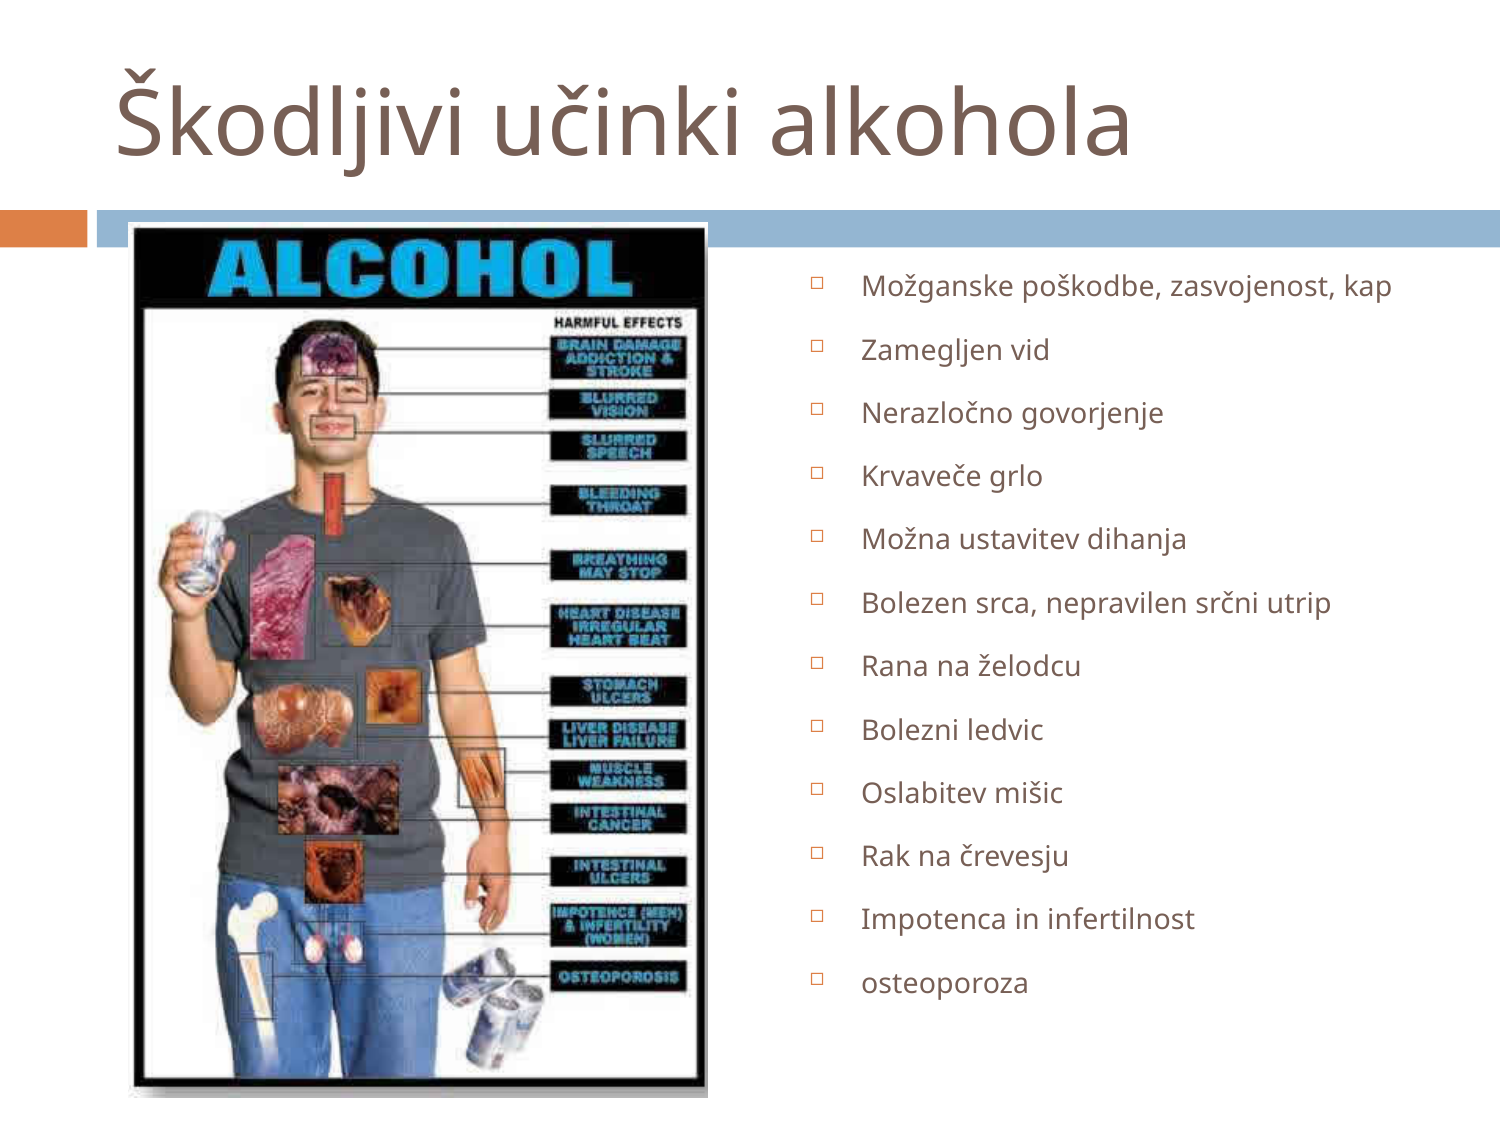

# Škodljivi učinki alkohola
Možganske poškodbe, zasvojenost, kap
Zamegljen vid
Nerazločno govorjenje
Krvaveče grlo
Možna ustavitev dihanja
Bolezen srca, nepravilen srčni utrip
Rana na želodcu
Bolezni ledvic
Oslabitev mišic
Rak na črevesju
Impotenca in infertilnost
osteoporoza